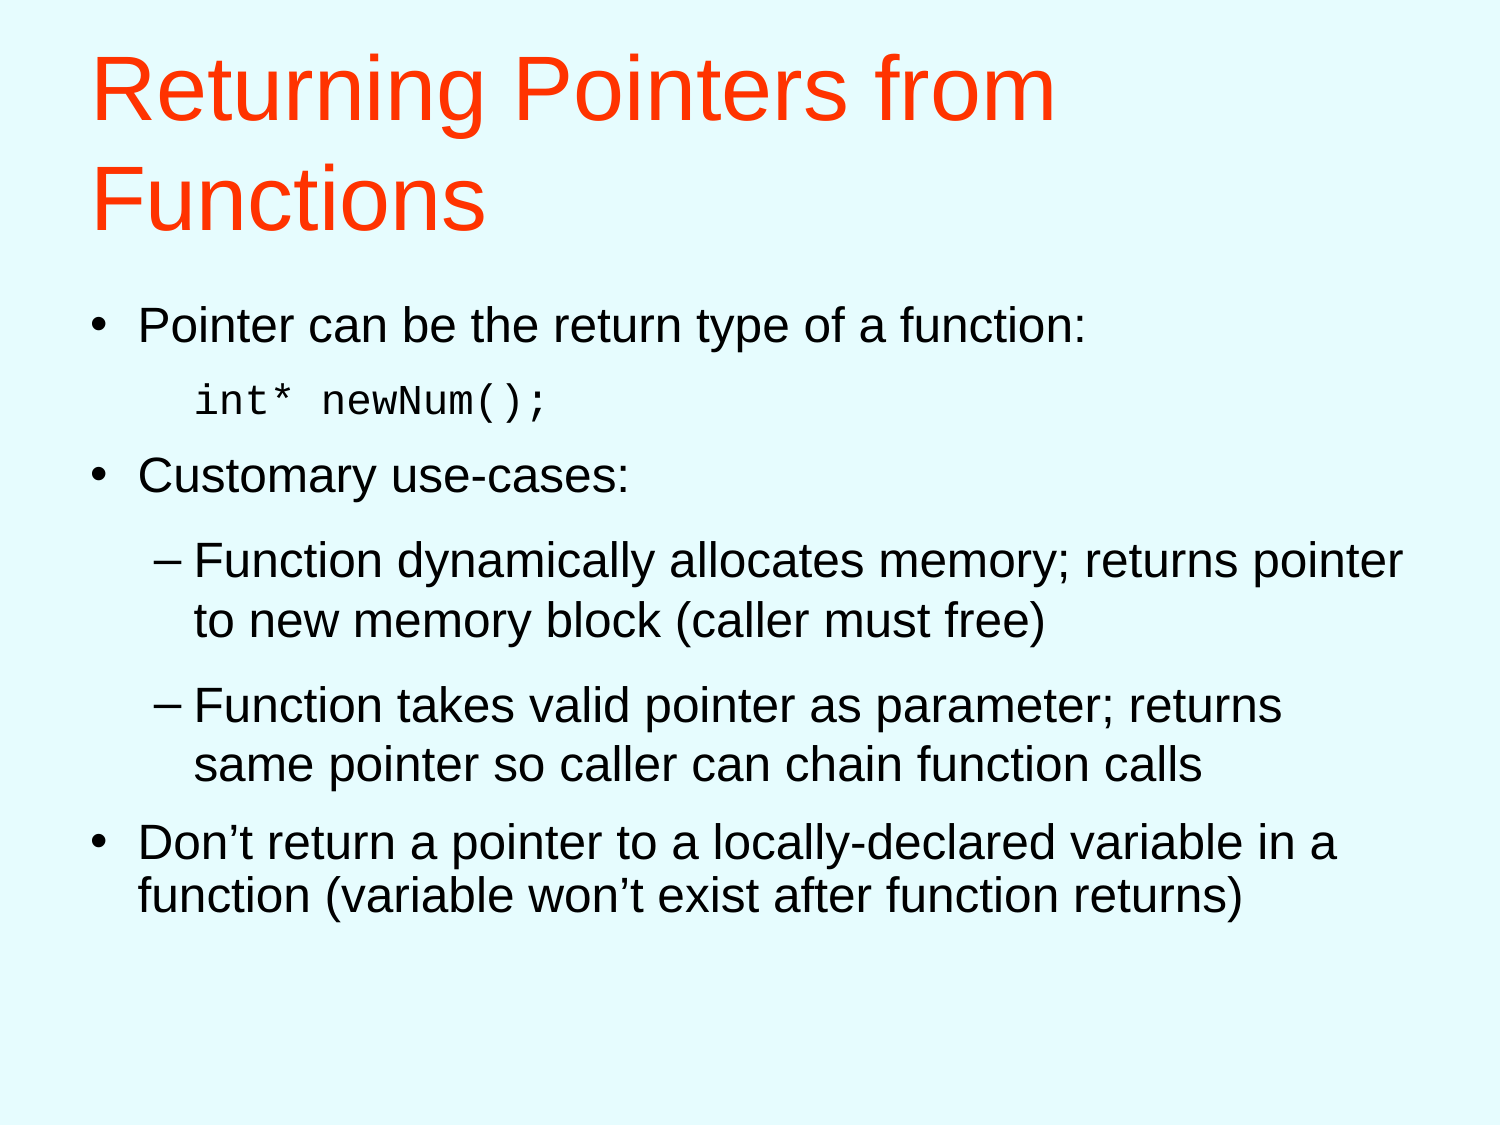

# Returning Pointers from Functions
Pointer can be the return type of a function:
	int* newNum();
Customary use-cases:
Function dynamically allocates memory; returns pointer to new memory block (caller must free)
Function takes valid pointer as parameter; returns same pointer so caller can chain function calls
Don’t return a pointer to a locally-declared variable in a function (variable won’t exist after function returns)